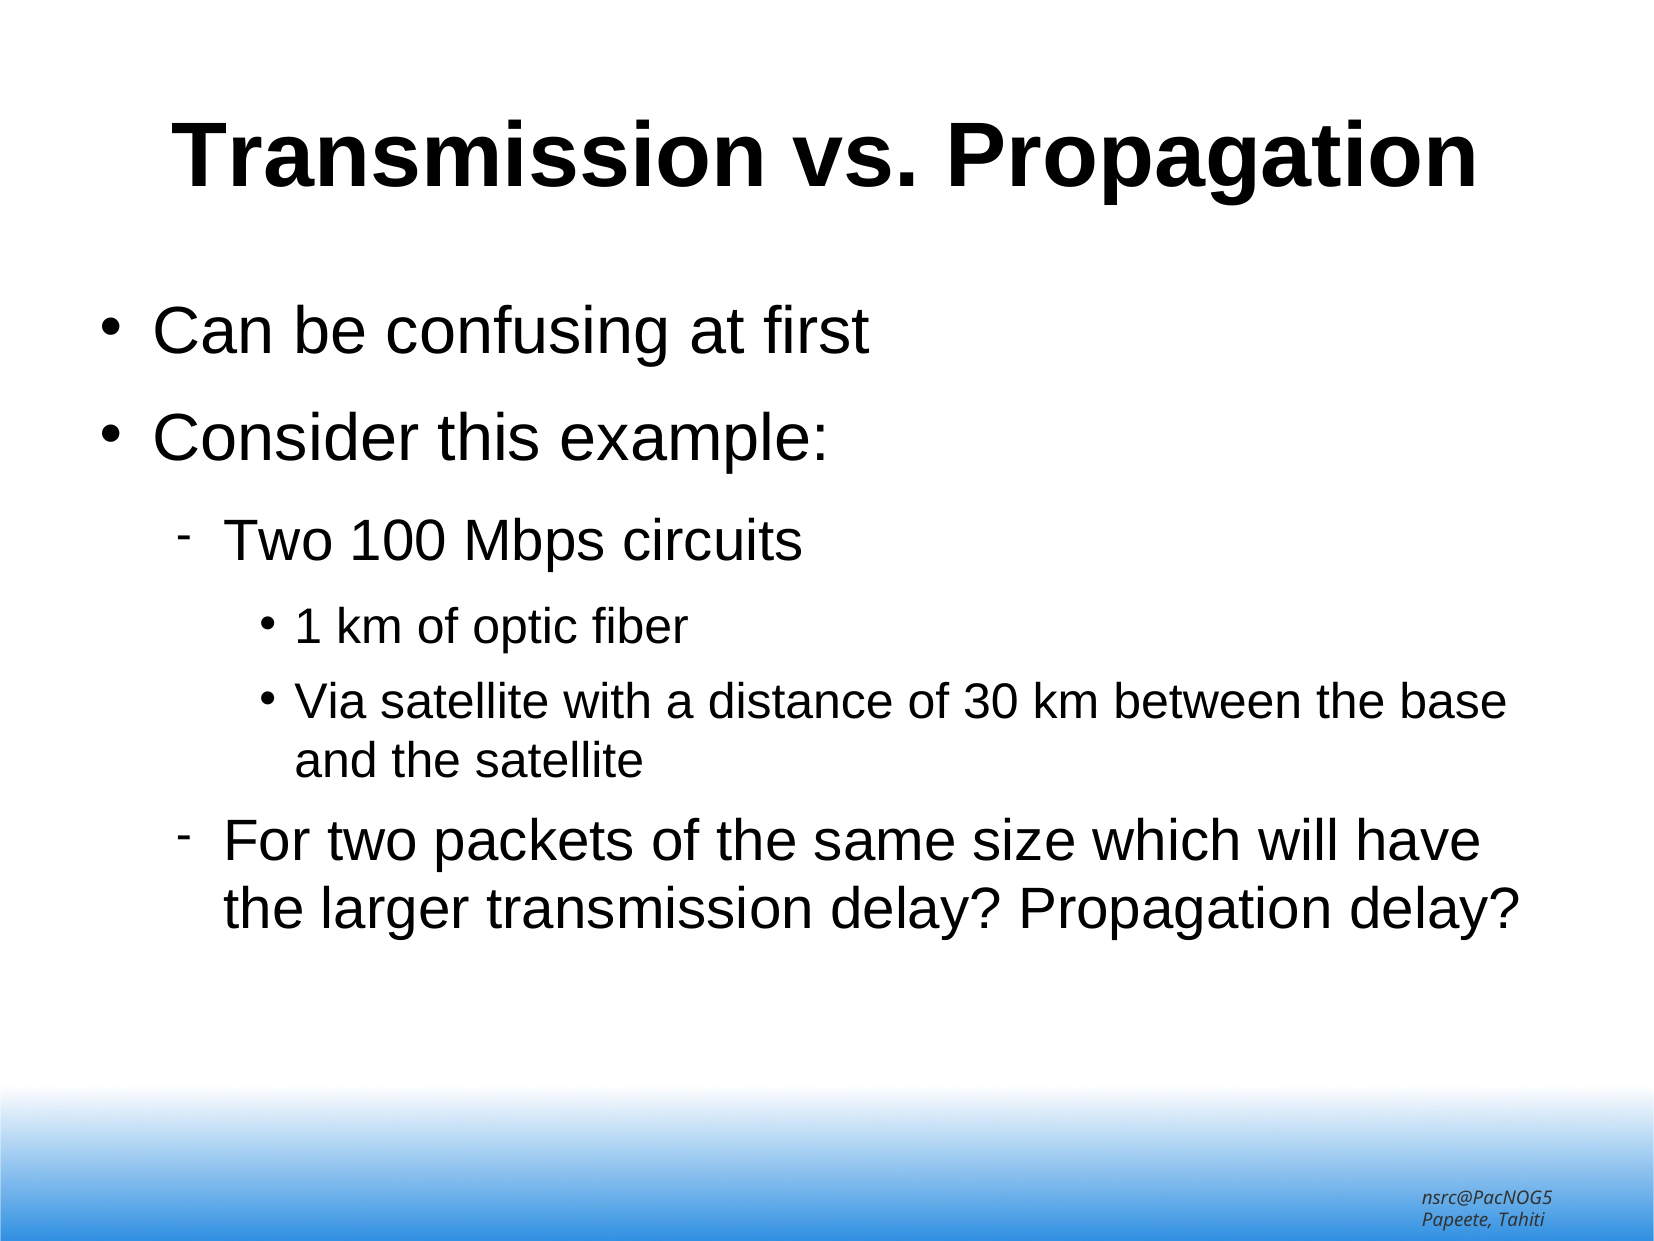

# Transmission vs. Propagation
Can be confusing at first
Consider this example:
Two 100 Mbps circuits
1 km of optic fiber
Via satellite with a distance of 30 km between the base and the satellite
For two packets of the same size which will have the larger transmission delay? Propagation delay?